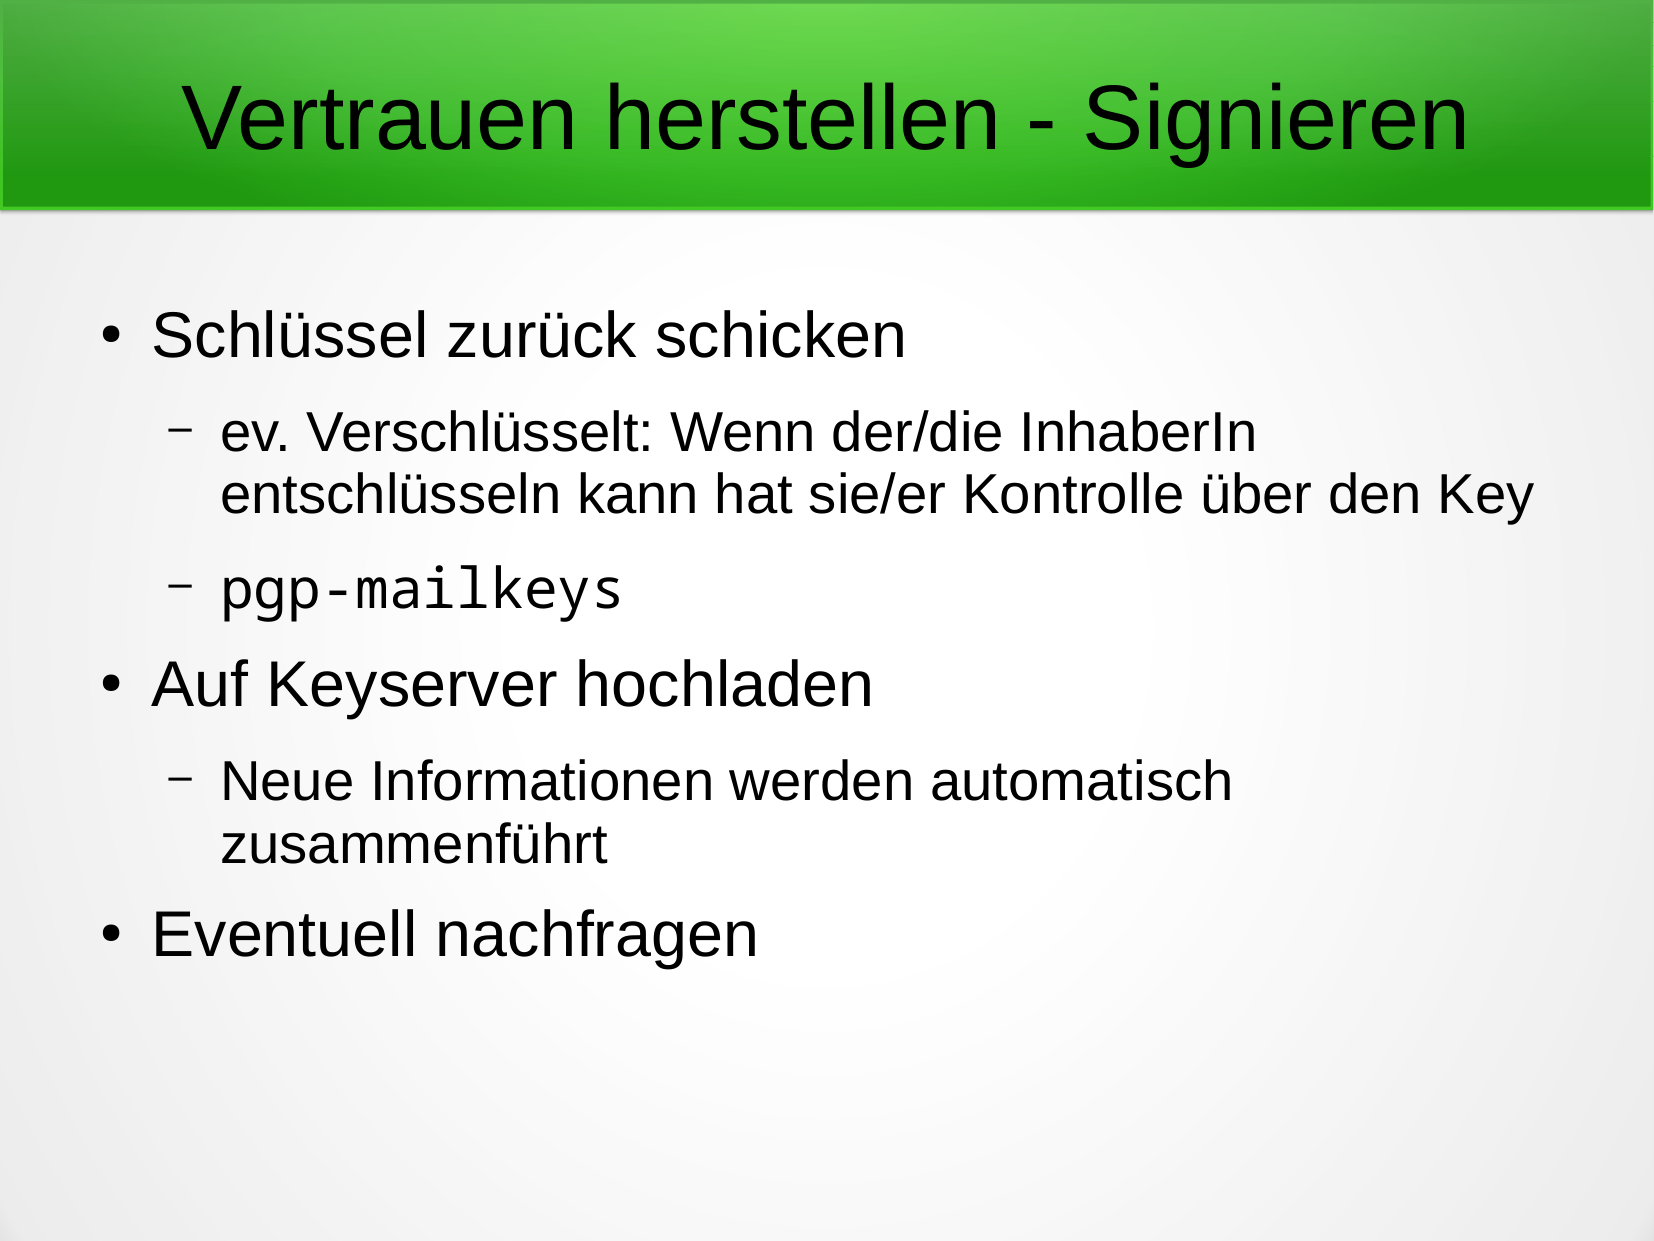

# Vertrauen herstellen - Signieren
Schlüssel zurück schicken
ev. Verschlüsselt: Wenn der/die InhaberIn entschlüsseln kann hat sie/er Kontrolle über den Key
pgp-mailkeys
Auf Keyserver hochladen
Neue Informationen werden automatisch zusammenführt
Eventuell nachfragen